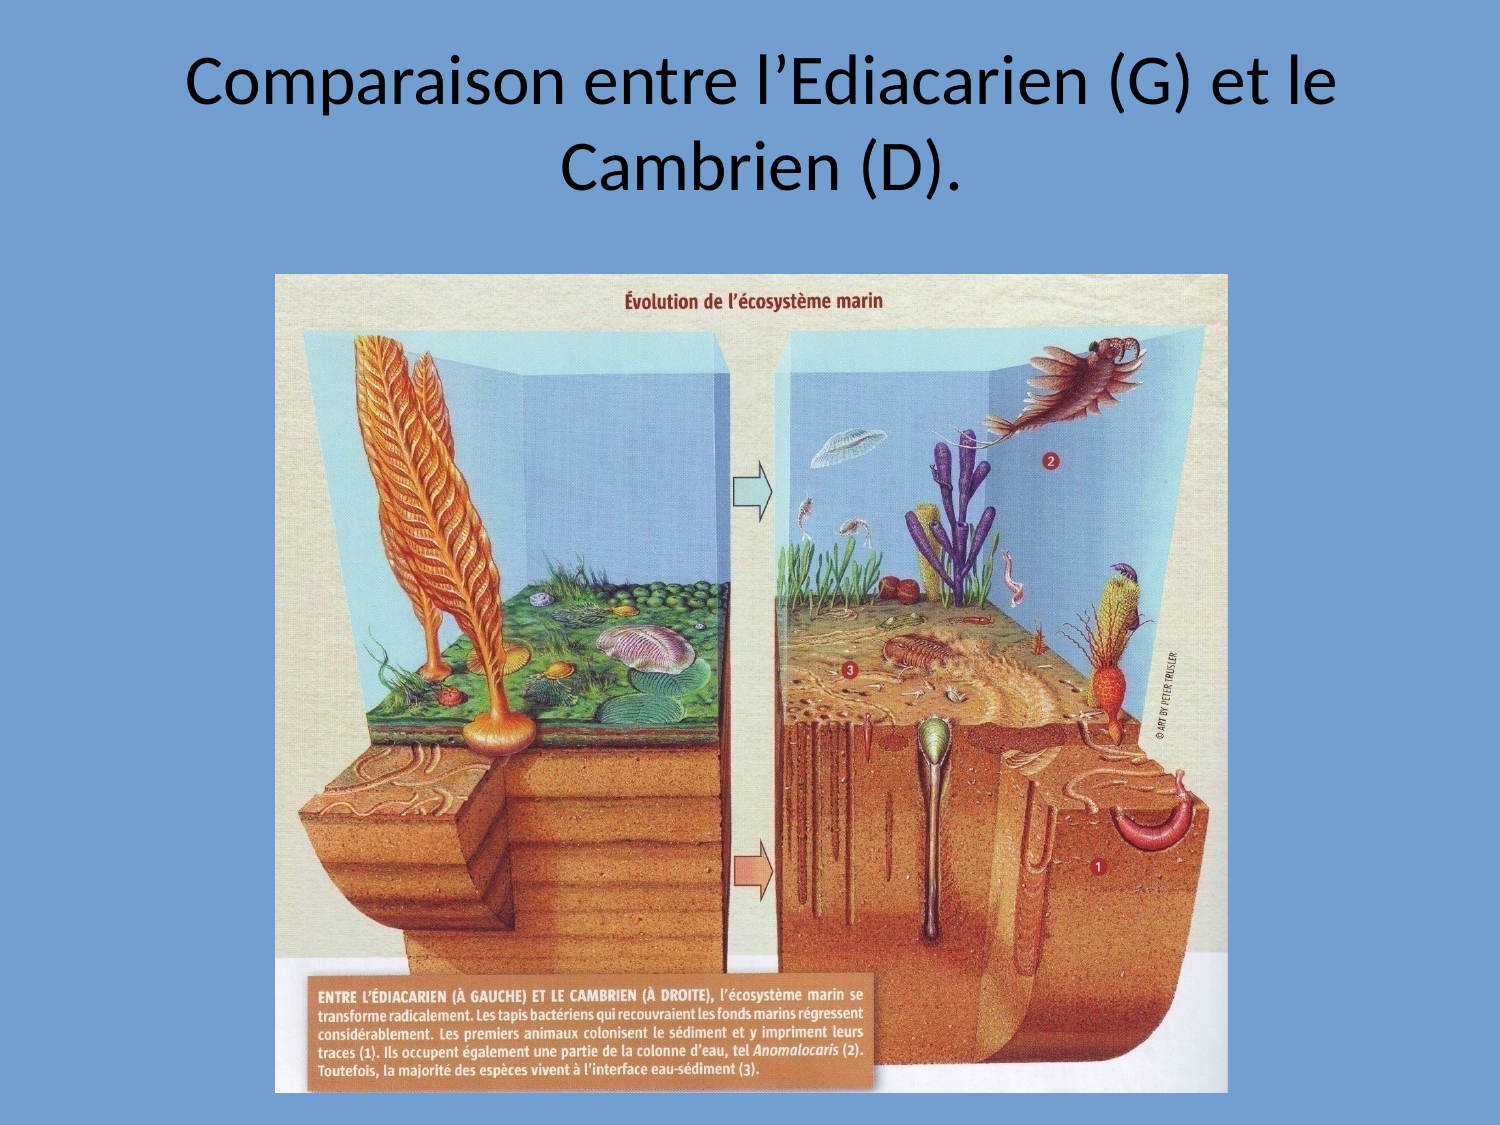

Comparaison entre l’Ediacarien (G) et le Cambrien (D).